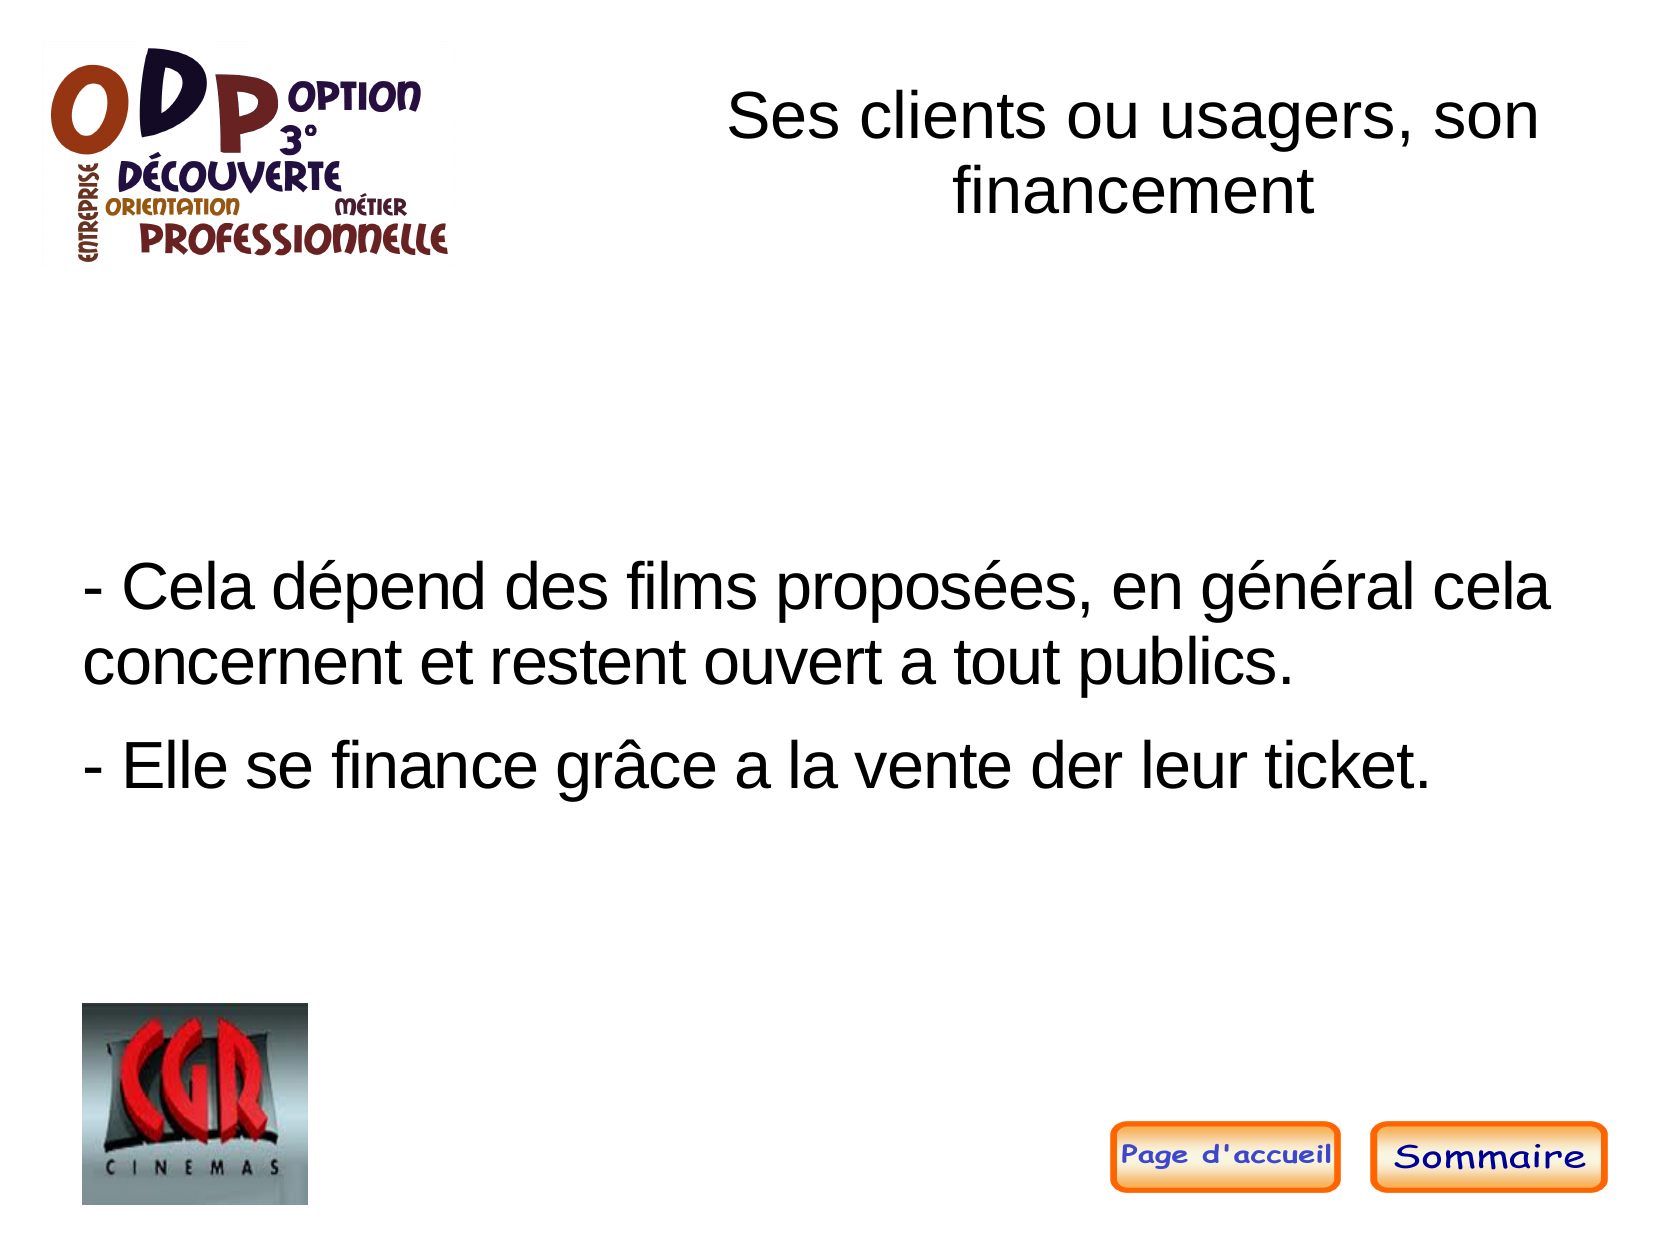

# Ses clients ou usagers, son financement
- Cela dépend des films proposées, en général cela concernent et restent ouvert a tout publics.
- Elle se finance grâce a la vente der leur ticket.
Petit logo